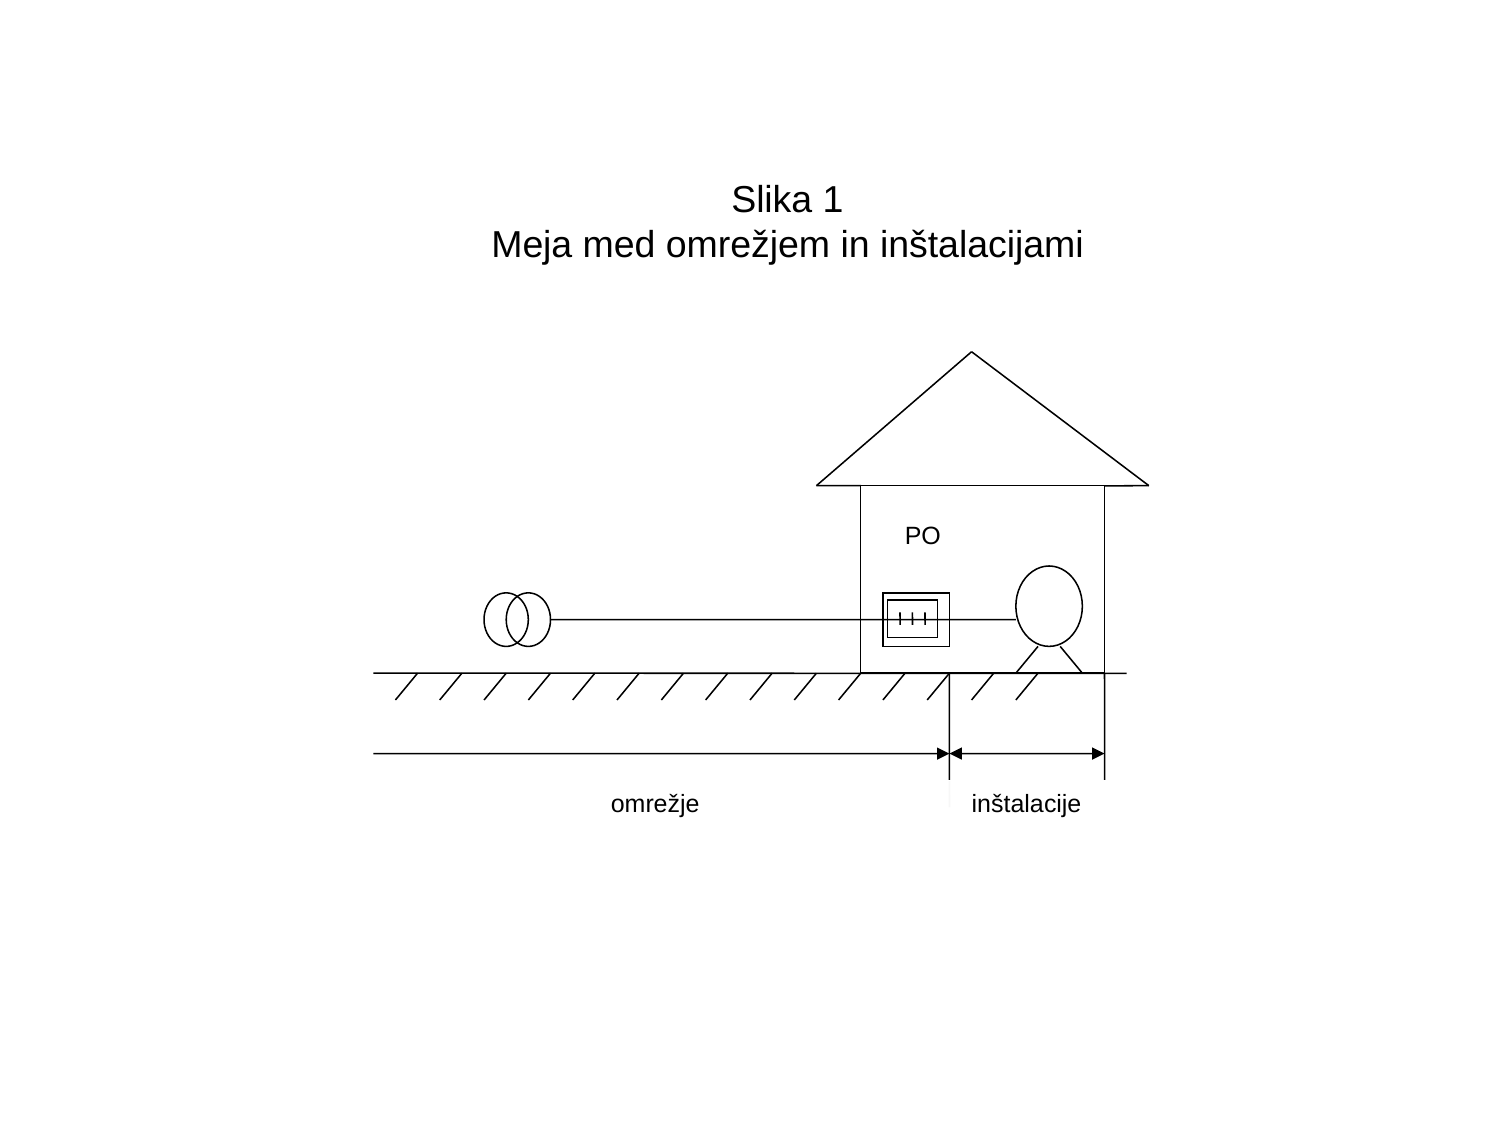

# Slika 1 Meja med omrežjem in inštalacijami
 PO
 omrežje inštalacije